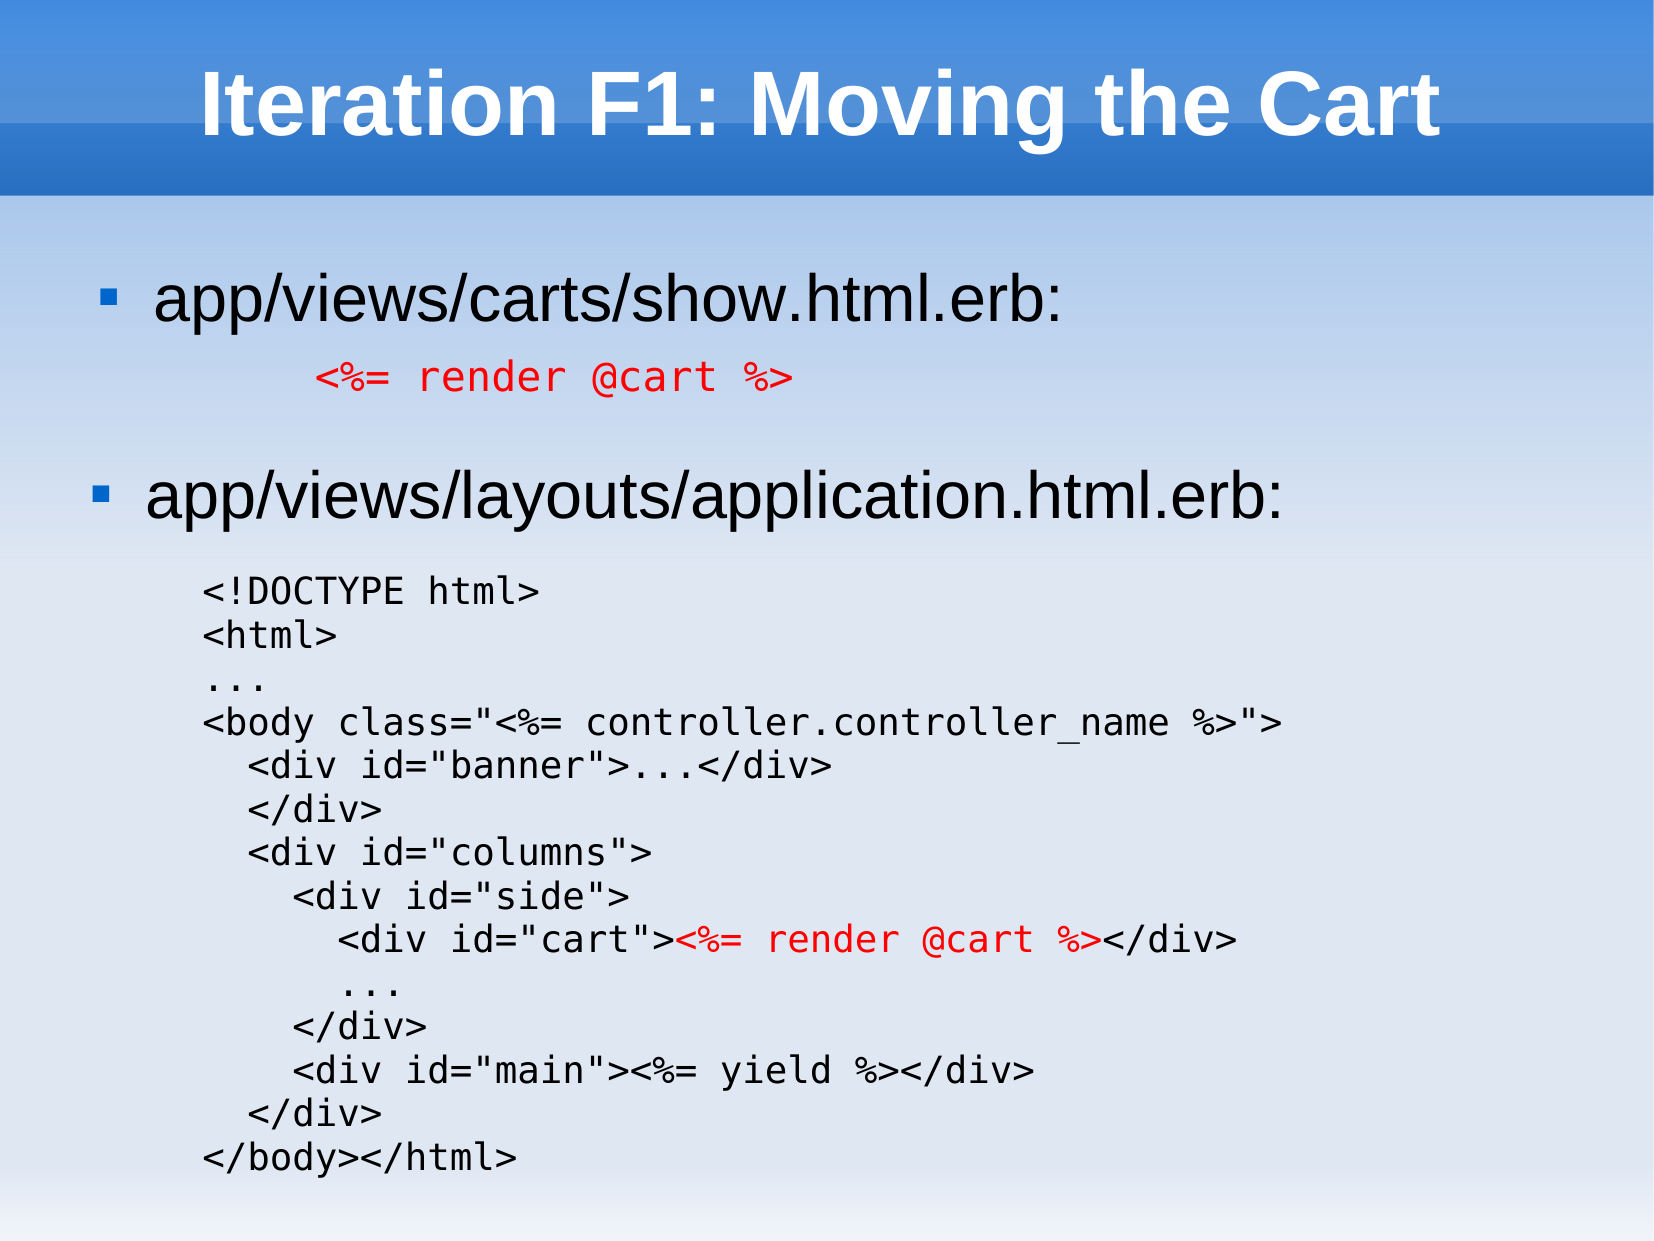

# Iteration F1: Moving the Cart
app/views/carts/show.html.erb:
<%= render @cart %>
app/views/layouts/application.html.erb:
<!DOCTYPE html>
<html>
...
<body class="<%= controller.controller_name %>">
 <div id="banner">...</div>
 </div>
 <div id="columns">
 <div id="side">
 <div id="cart"><%= render @cart %></div>
 ...
 </div>
 <div id="main"><%= yield %></div>
 </div>
</body></html>